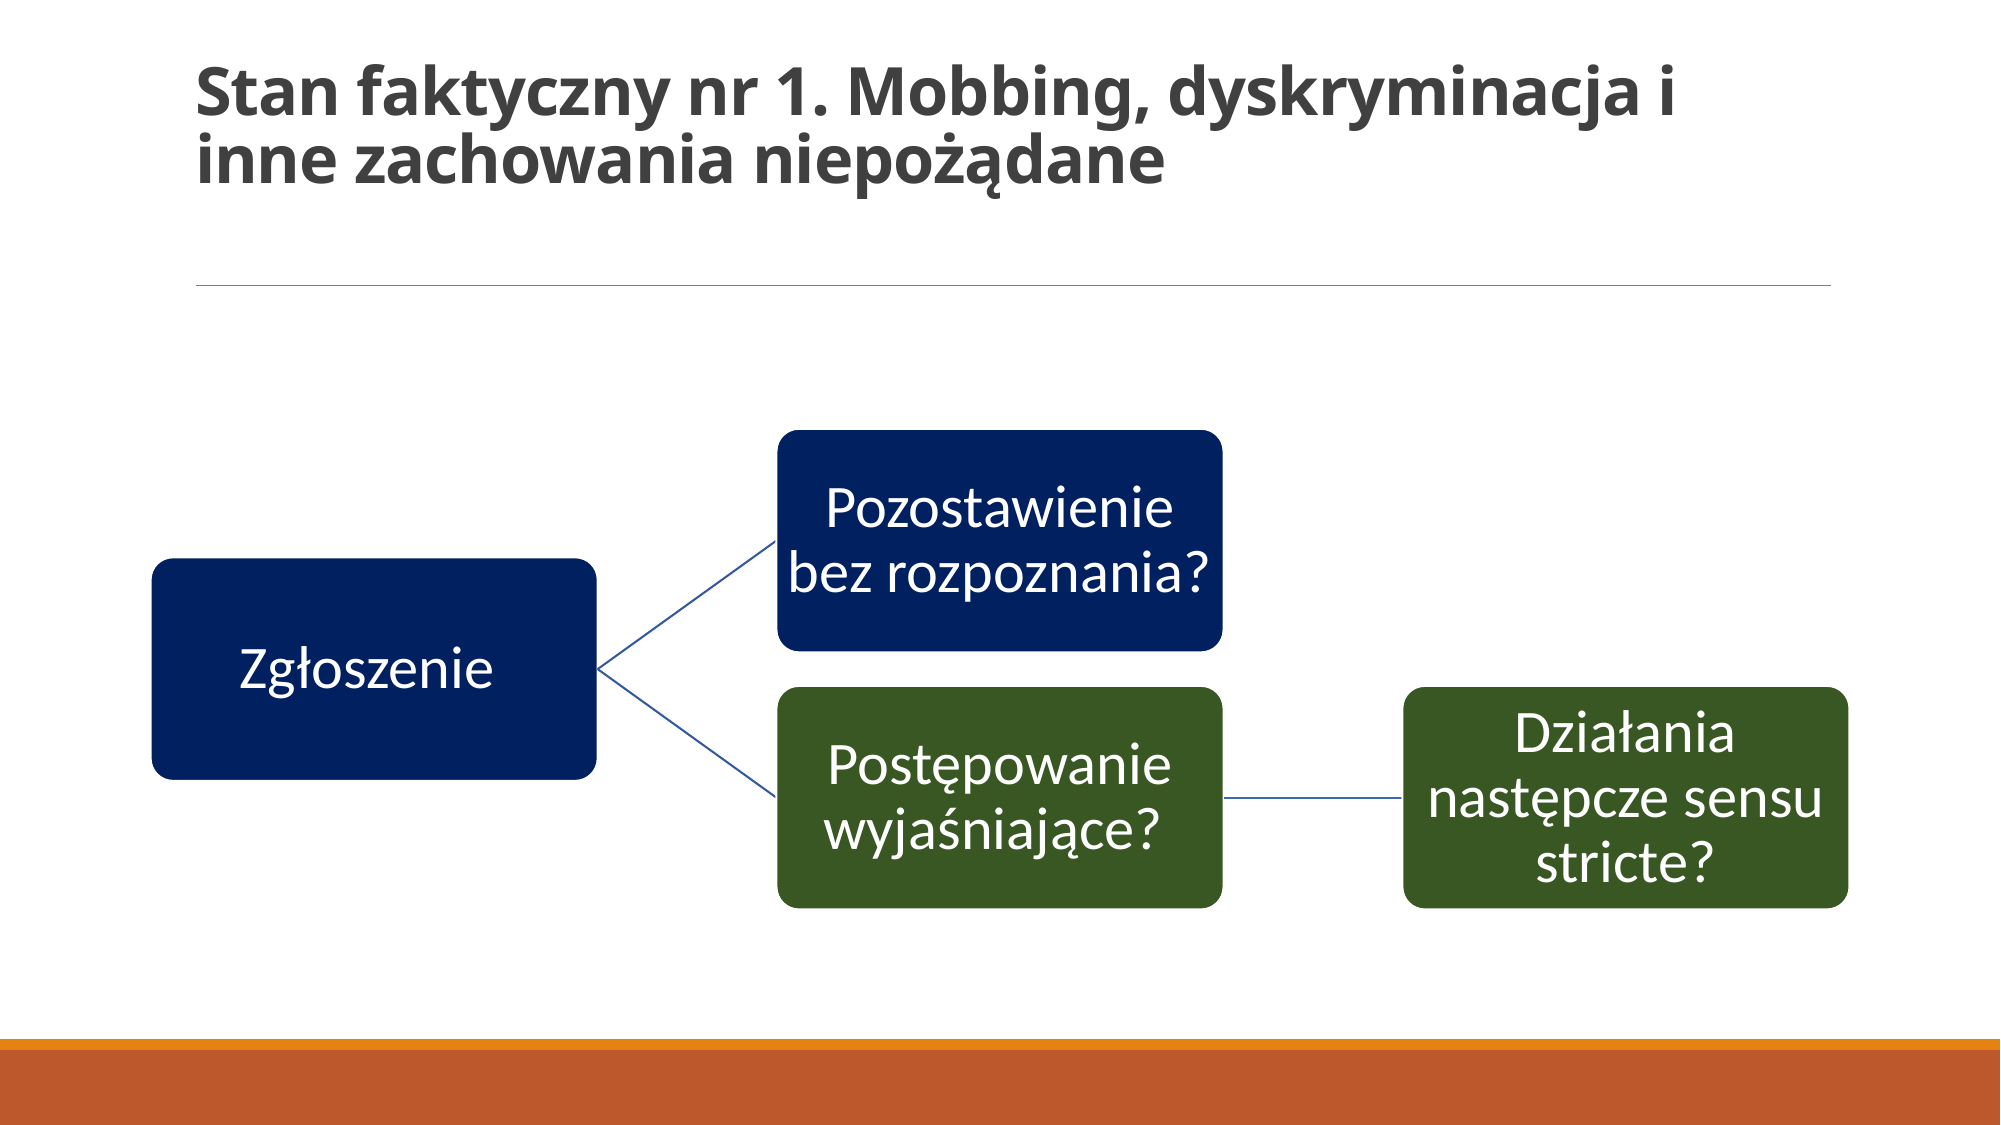

# Stan faktyczny nr 1. Mobbing, dyskryminacja i inne zachowania niepożądane
Pozostawienie bez rozpoznania?
Zgłoszenie
Postępowanie wyjaśniające?
Działania następcze sensu stricte?